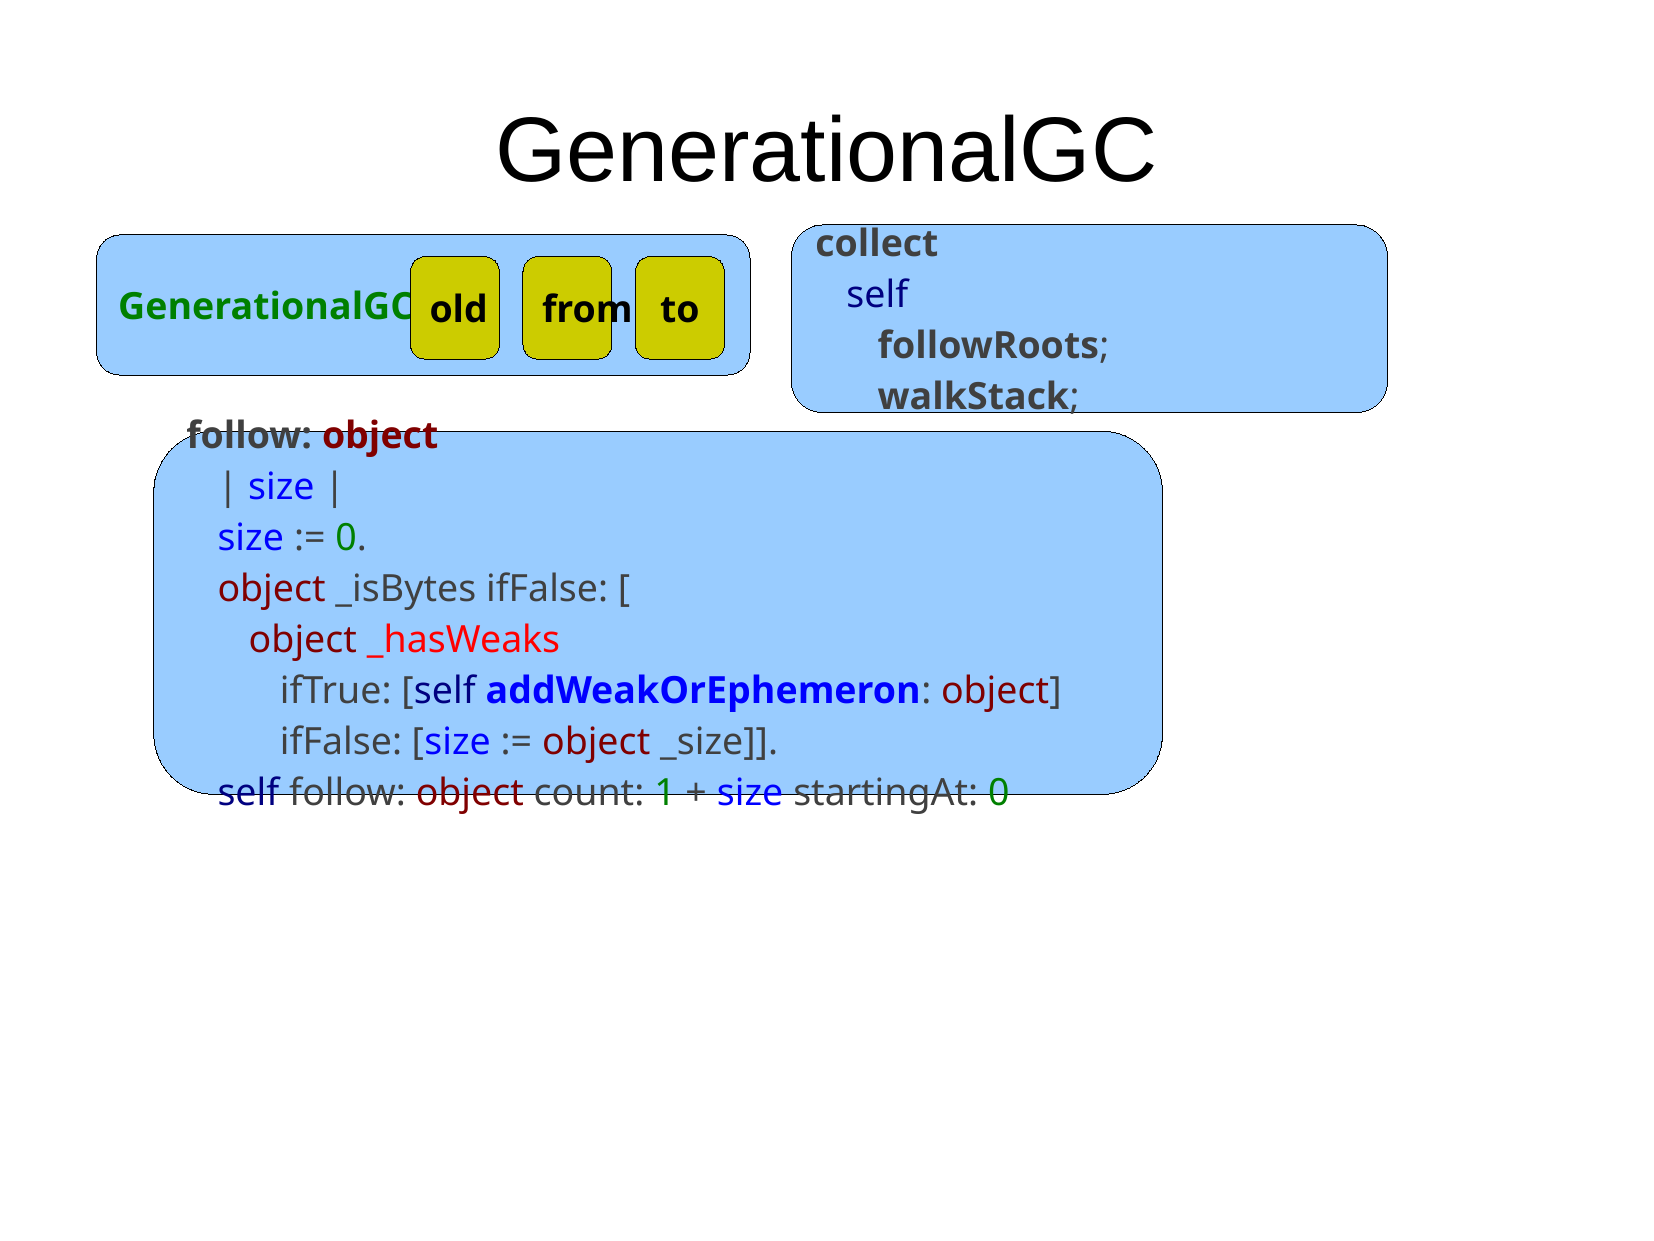

GenerationalGC
collect
	self
		followRoots;
		walkStack;
GenerationalGC
old
from
to
follow: object
	| size |
	size := 0.
	object _isBytes ifFalse: [
		object _hasWeaks
			ifTrue: [self addWeakOrEphemeron: object]
			ifFalse: [size := object _size]].
	self follow: object count: 1 + size startingAt: 0